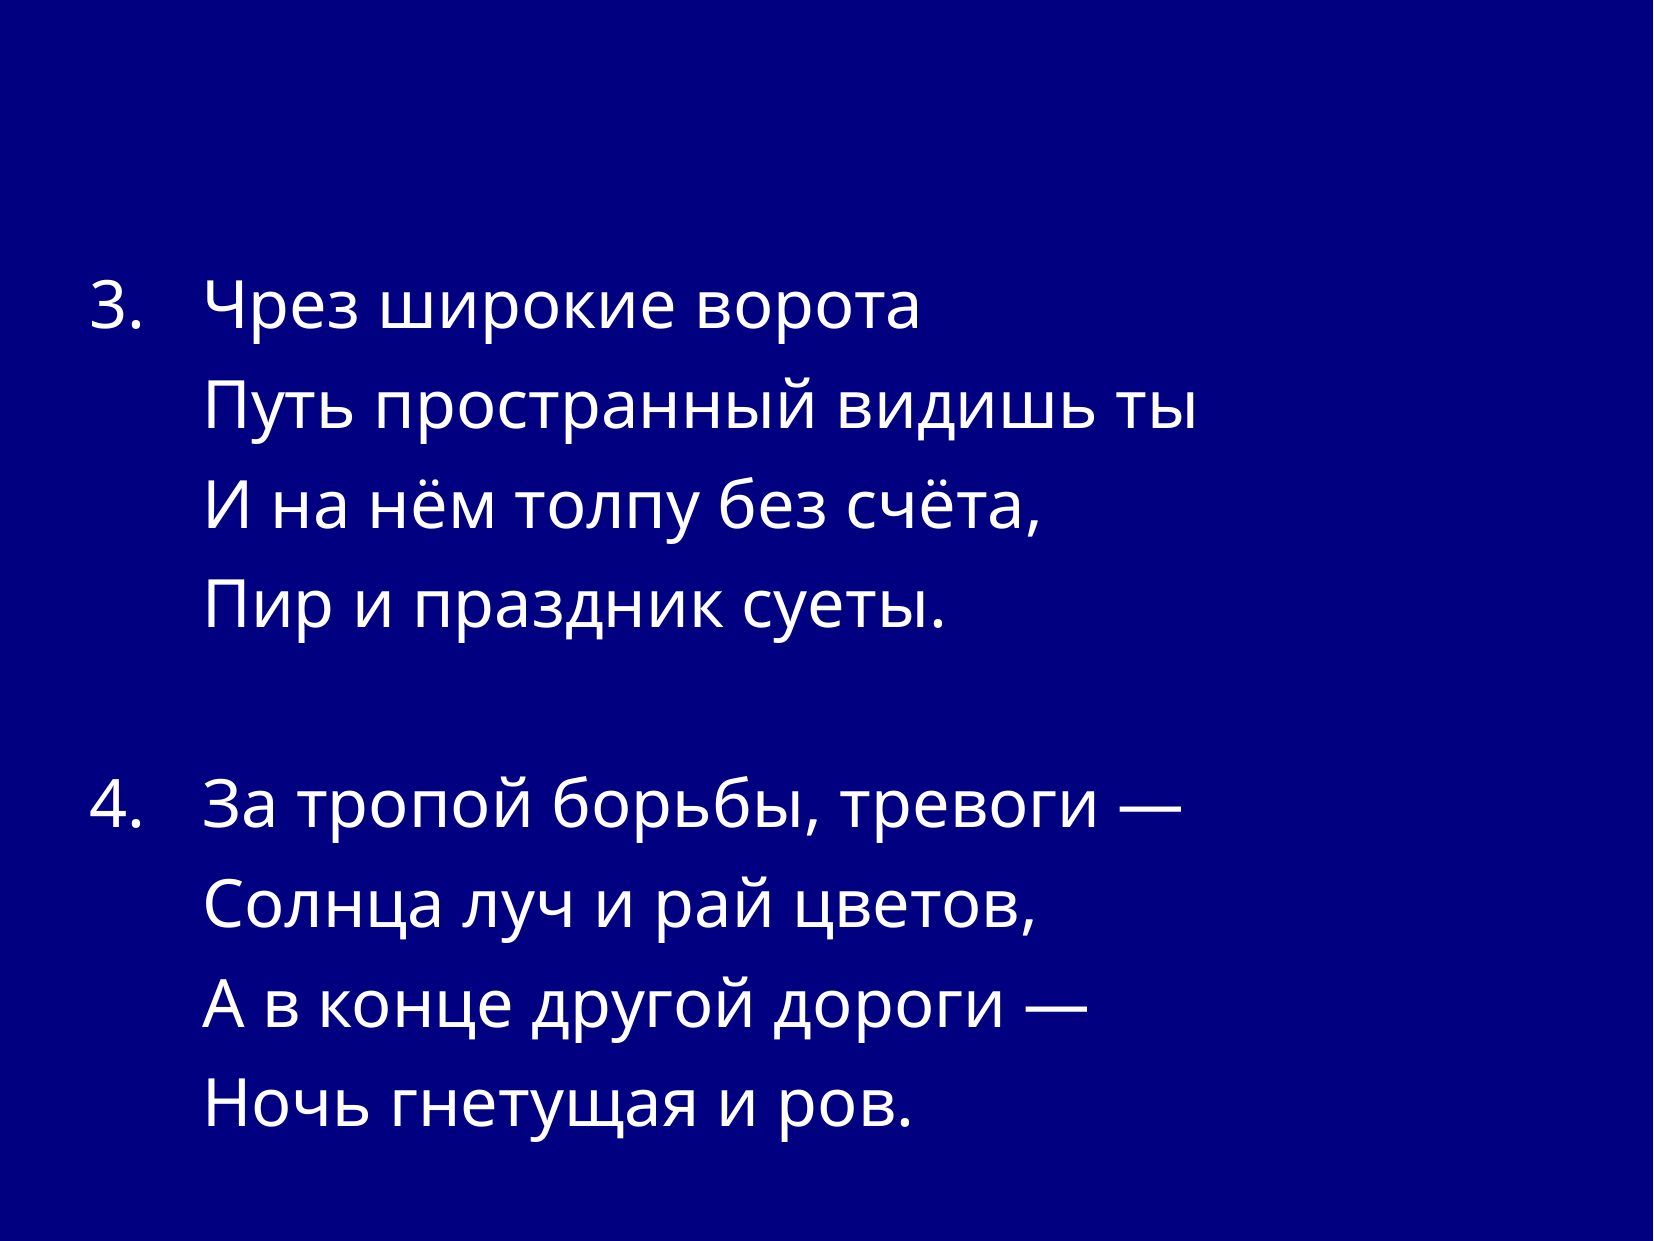

3.	Чрез широкие ворота
	Путь пространный видишь ты
	И на нём толпу без счёта,
	Пир и праздник суеты.
4.	За тропой борьбы, тревоги —
	Солнца луч и рай цветов,
	А в конце другой дороги —
	Ночь гнетущая и ров.